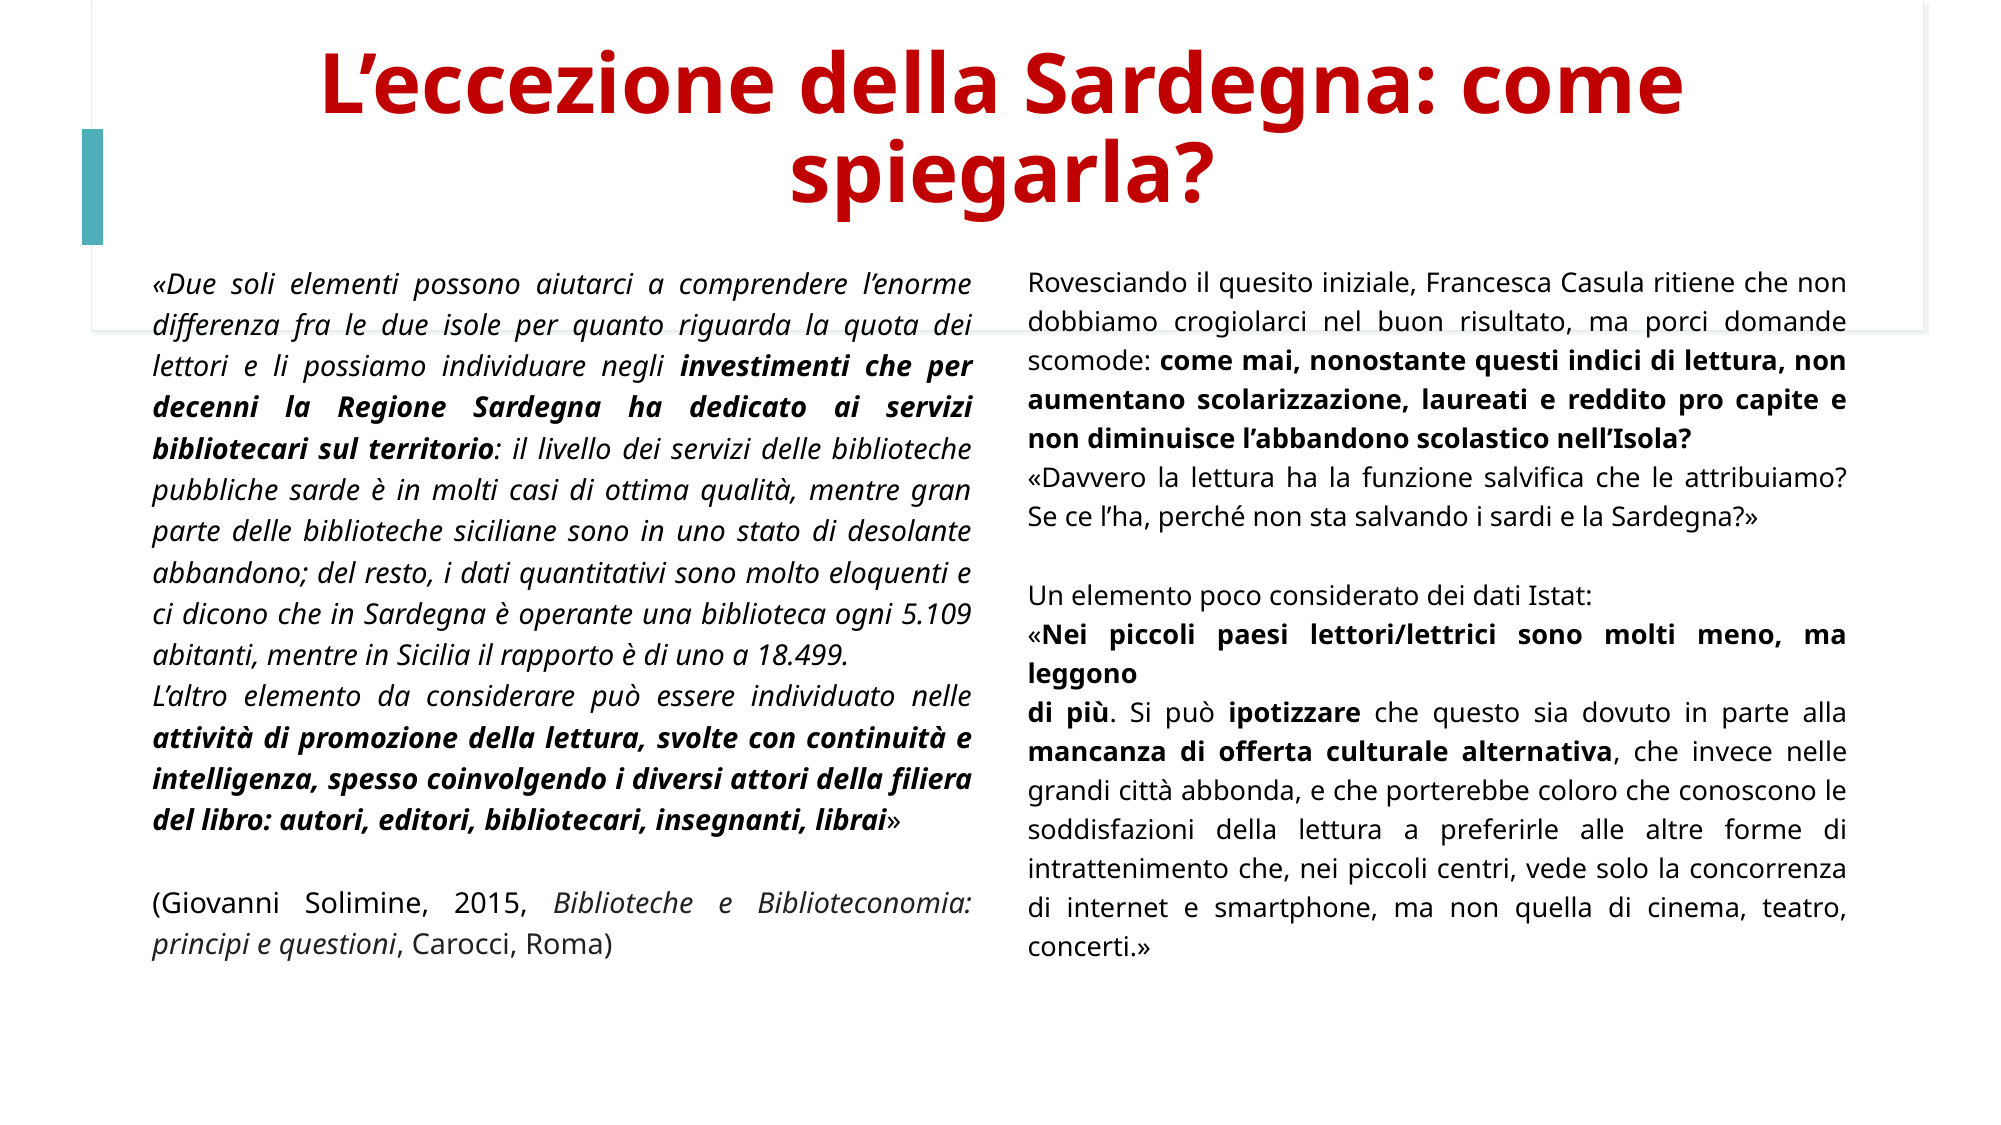

# L’eccezione della Sardegna: come spiegarla?
«Due soli elementi possono aiutarci a comprendere l’enorme differenza fra le due isole per quanto riguarda la quota dei lettori e li possiamo individuare negli investimenti che per decenni la Regione Sardegna ha dedicato ai servizi bibliotecari sul territorio: il livello dei servizi delle biblioteche pubbliche sarde è in molti casi di ottima qualità, mentre gran parte delle biblioteche siciliane sono in uno stato di desolante abbandono; del resto, i dati quantitativi sono molto eloquenti e ci dicono che in Sardegna è operante una biblioteca ogni 5.109 abitanti, mentre in Sicilia il rapporto è di uno a 18.499.
L’altro elemento da considerare può essere individuato nelle attività di promozione della lettura, svolte con continuità e intelligenza, spesso coinvolgendo i diversi attori della filiera del libro: autori, editori, bibliotecari, insegnanti, librai»
(Giovanni Solimine, 2015, Biblioteche e Biblioteconomia: principi e questioni, Carocci, Roma)
Rovesciando il quesito iniziale, Francesca Casula ritiene che non dobbiamo crogiolarci nel buon risultato, ma porci domande scomode: come mai, nonostante questi indici di lettura, non aumentano scolarizzazione, laureati e reddito pro capite e non diminuisce l’abbandono scolastico nell’Isola?
«Davvero la lettura ha la funzione salvifica che le attribuiamo? Se ce l’ha, perché non sta salvando i sardi e la Sardegna?»
Un elemento poco considerato dei dati Istat:
«Nei piccoli paesi lettori/lettrici sono molti meno, ma leggono
di più. Si può ipotizzare che questo sia dovuto in parte alla mancanza di offerta culturale alternativa, che invece nelle grandi città abbonda, e che porterebbe coloro che conoscono le soddisfazioni della lettura a preferirle alle altre forme di intrattenimento che, nei piccoli centri, vede solo la concorrenza di internet e smartphone, ma non quella di cinema, teatro, concerti.»